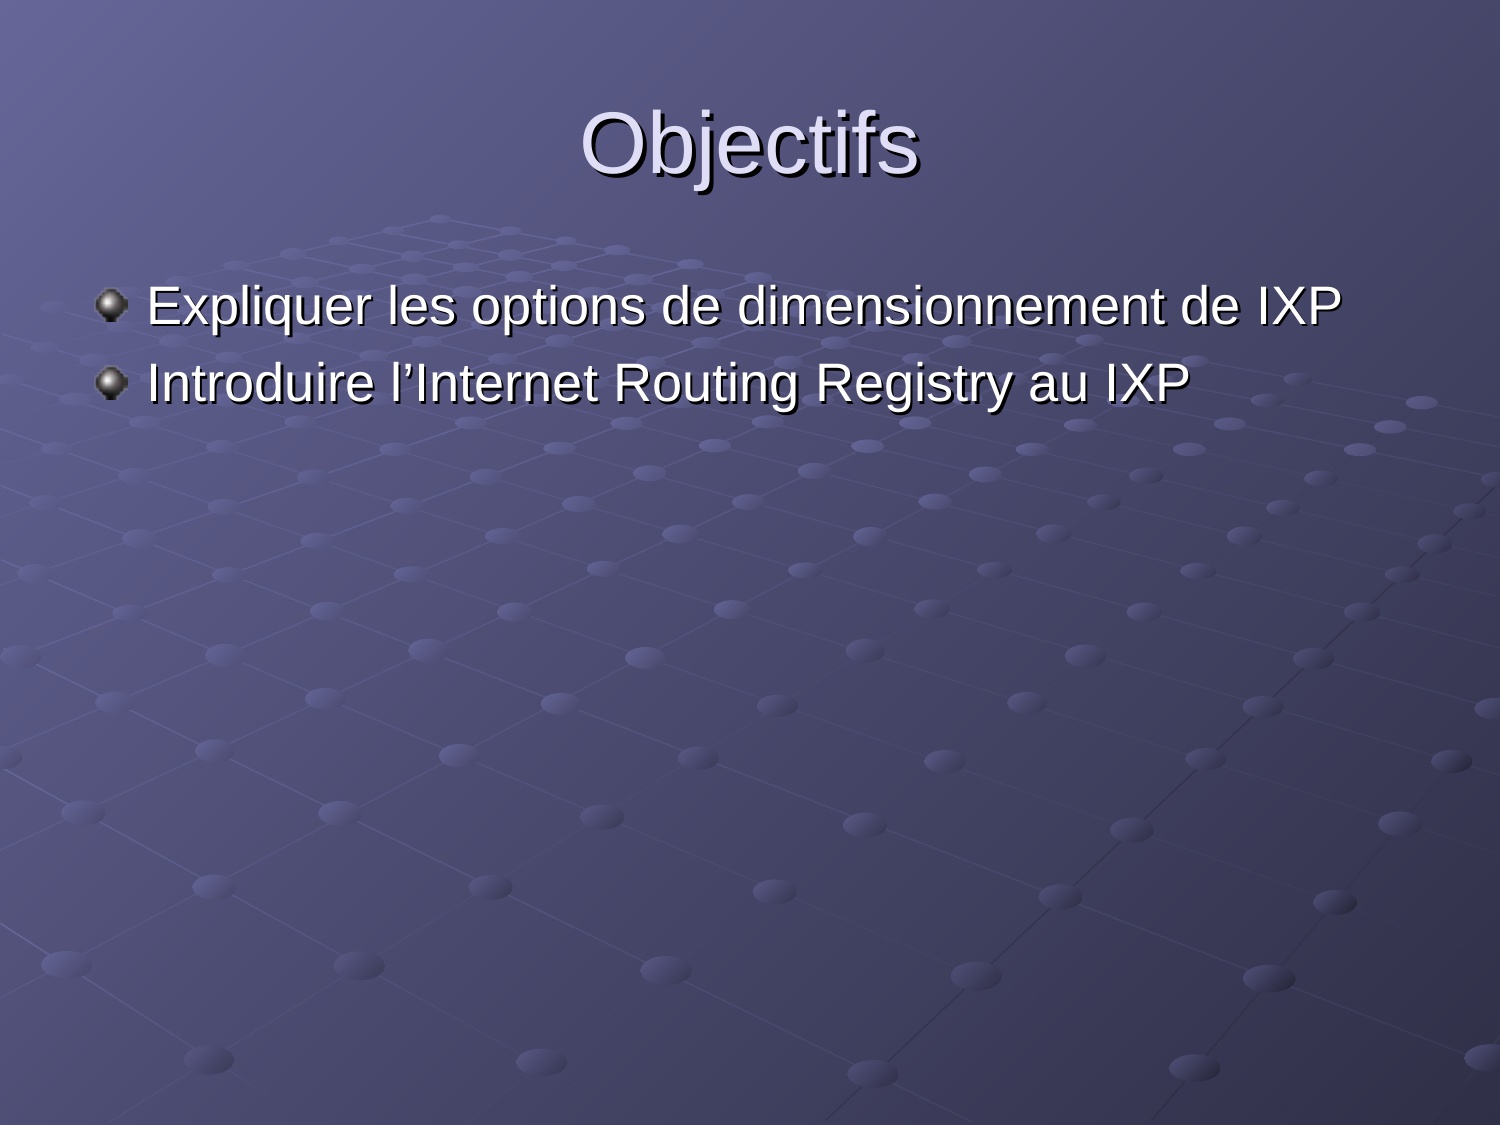

# Objectifs
Expliquer les options de dimensionnement de IXP
Introduire l’Internet Routing Registry au IXP